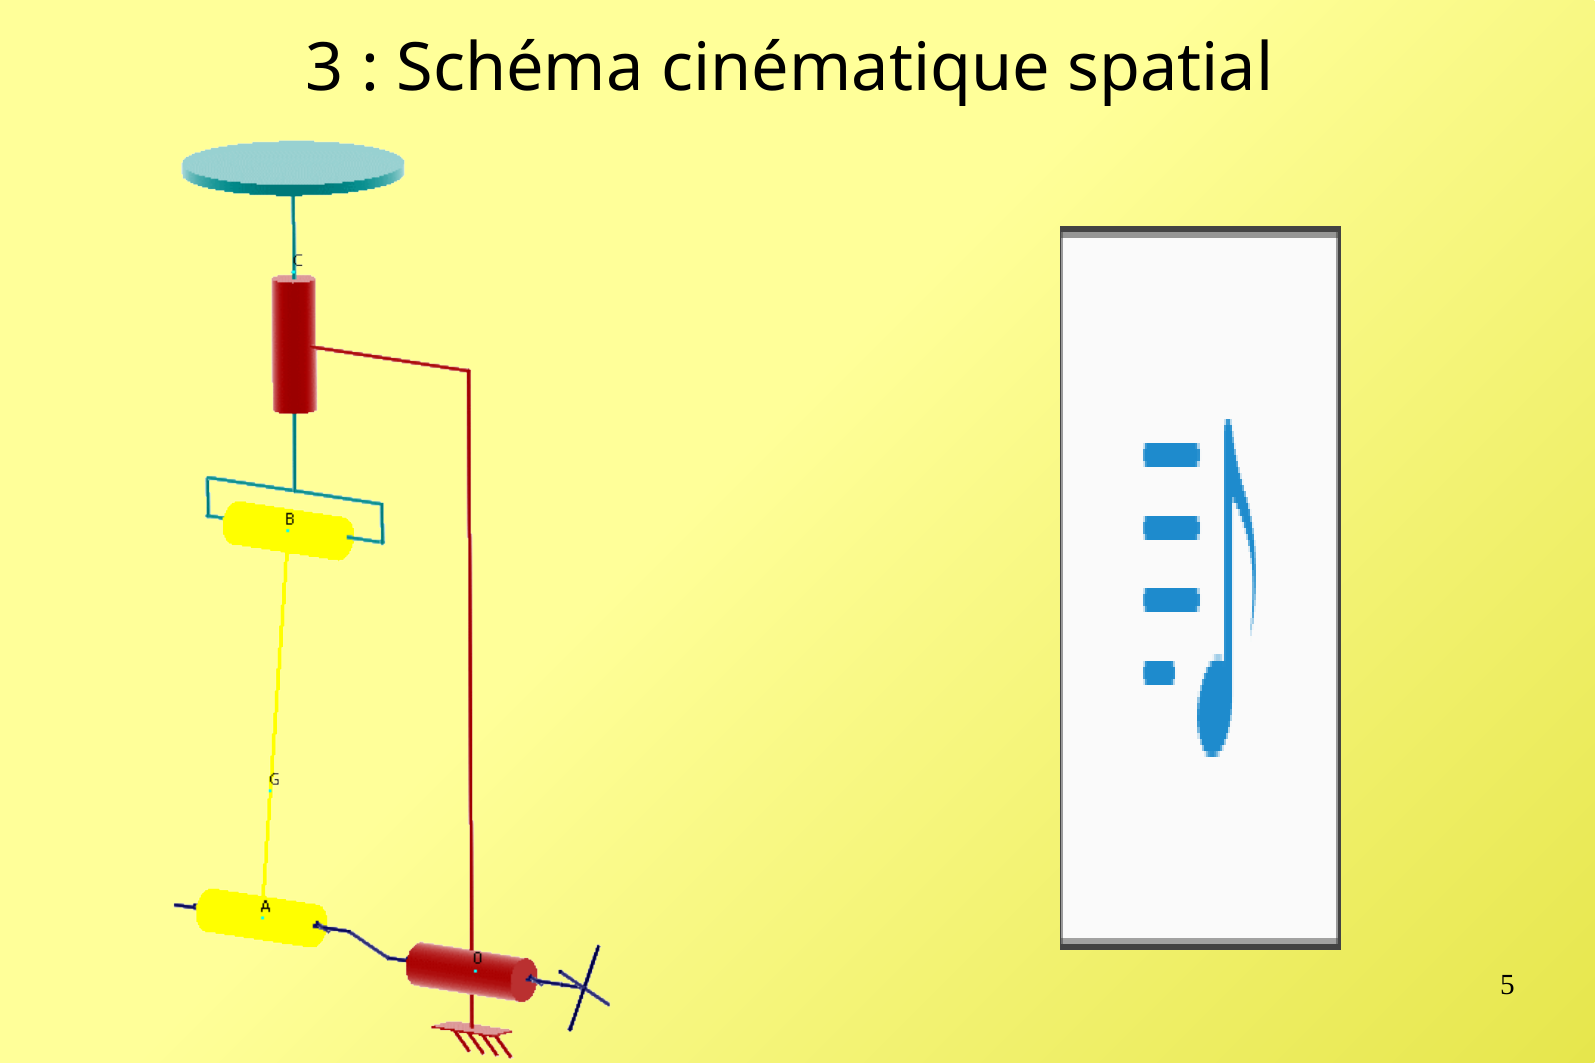

# 3 : Schéma cinématique spatial
5